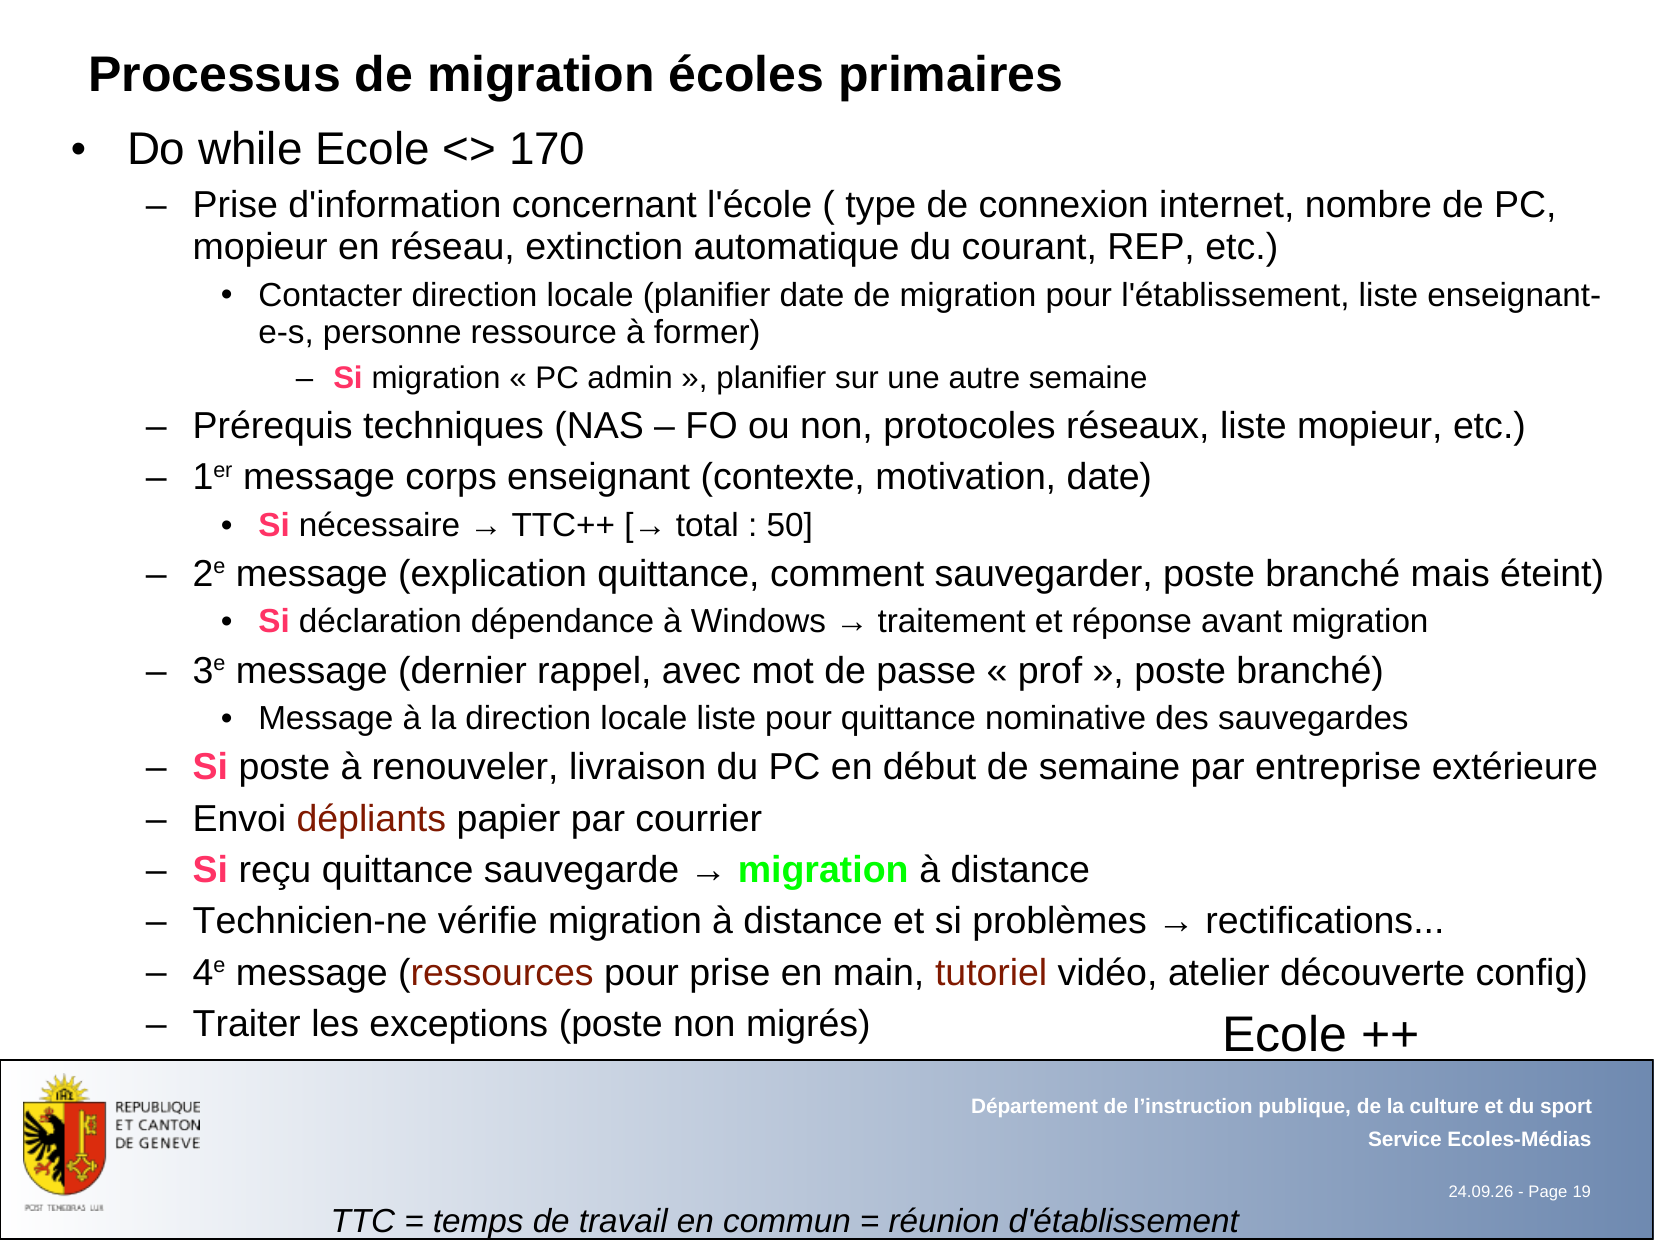

# Processus de migration écoles primaires
Do while Ecole <> 170
Prise d'information concernant l'école ( type de connexion internet, nombre de PC, mopieur en réseau, extinction automatique du courant, REP, etc.)
Contacter direction locale (planifier date de migration pour l'établissement, liste enseignant-e-s, personne ressource à former)
Si migration « PC admin », planifier sur une autre semaine
Prérequis techniques (NAS – FO ou non, protocoles réseaux, liste mopieur, etc.)
1er message corps enseignant (contexte, motivation, date)
Si nécessaire → TTC++ [→ total : 50]
2e message (explication quittance, comment sauvegarder, poste branché mais éteint)
Si déclaration dépendance à Windows → traitement et réponse avant migration
3e message (dernier rappel, avec mot de passe « prof », poste branché)
Message à la direction locale liste pour quittance nominative des sauvegardes
Si poste à renouveler, livraison du PC en début de semaine par entreprise extérieure
Envoi dépliants papier par courrier
Si reçu quittance sauvegarde → migration à distance
Technicien-ne vérifie migration à distance et si problèmes → rectifications...
4e message (ressources pour prise en main, tutoriel vidéo, atelier découverte config)
Traiter les exceptions (poste non migrés)
Ecole ++
Département
Nom du service ou office
TTC = temps de travail en commun = réunion d'établissement